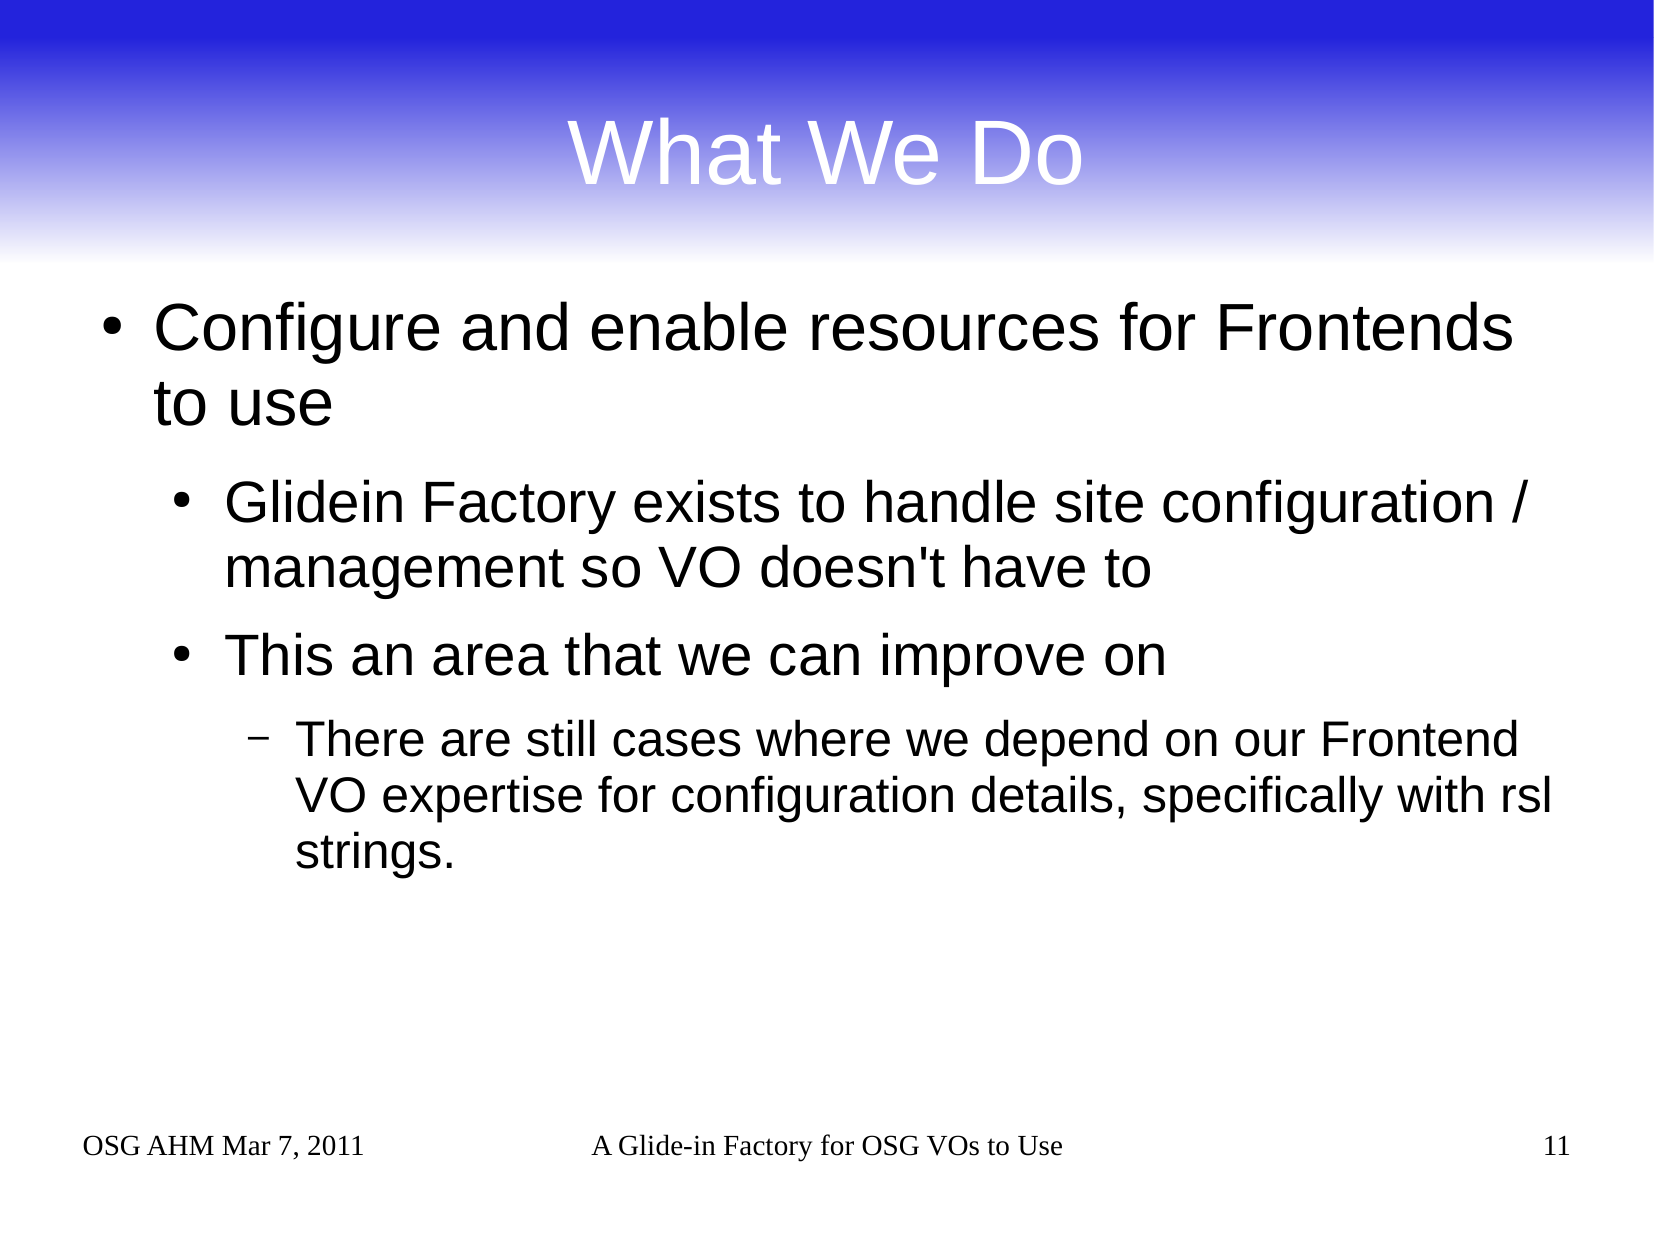

# What We Do
Configure and enable resources for Frontends to use
Glidein Factory exists to handle site configuration / management so VO doesn't have to
This an area that we can improve on
There are still cases where we depend on our Frontend VO expertise for configuration details, specifically with rsl strings.
OSG AHM Mar 7, 2011
A Glide-in Factory for OSG VOs to Use
11